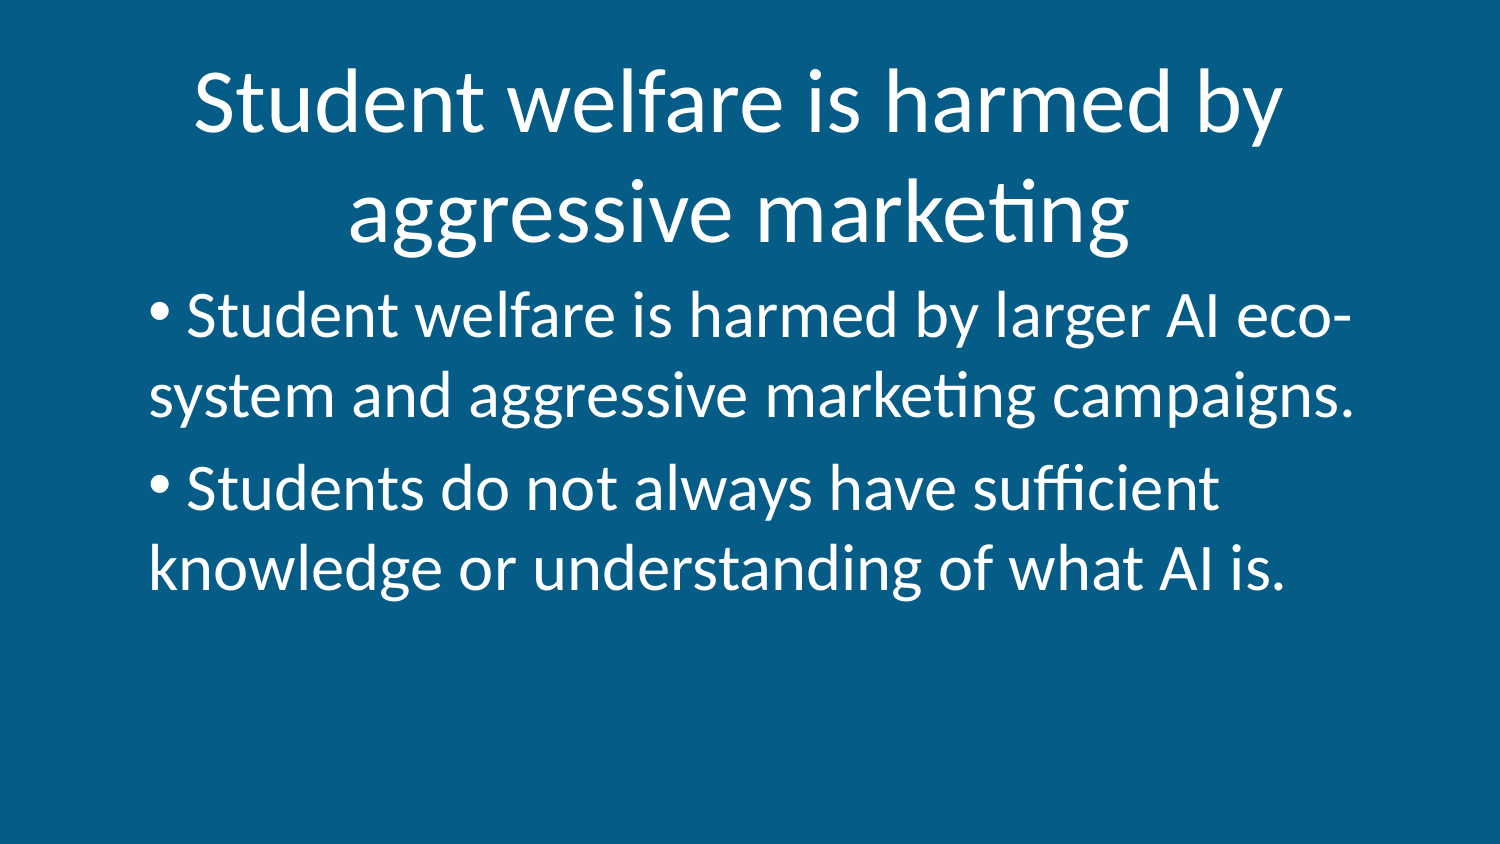

# Student welfare is harmed by aggressive marketing
 Student welfare is harmed by larger AI eco-system and aggressive marketing campaigns.
 Students do not always have sufficient knowledge or understanding of what AI is.